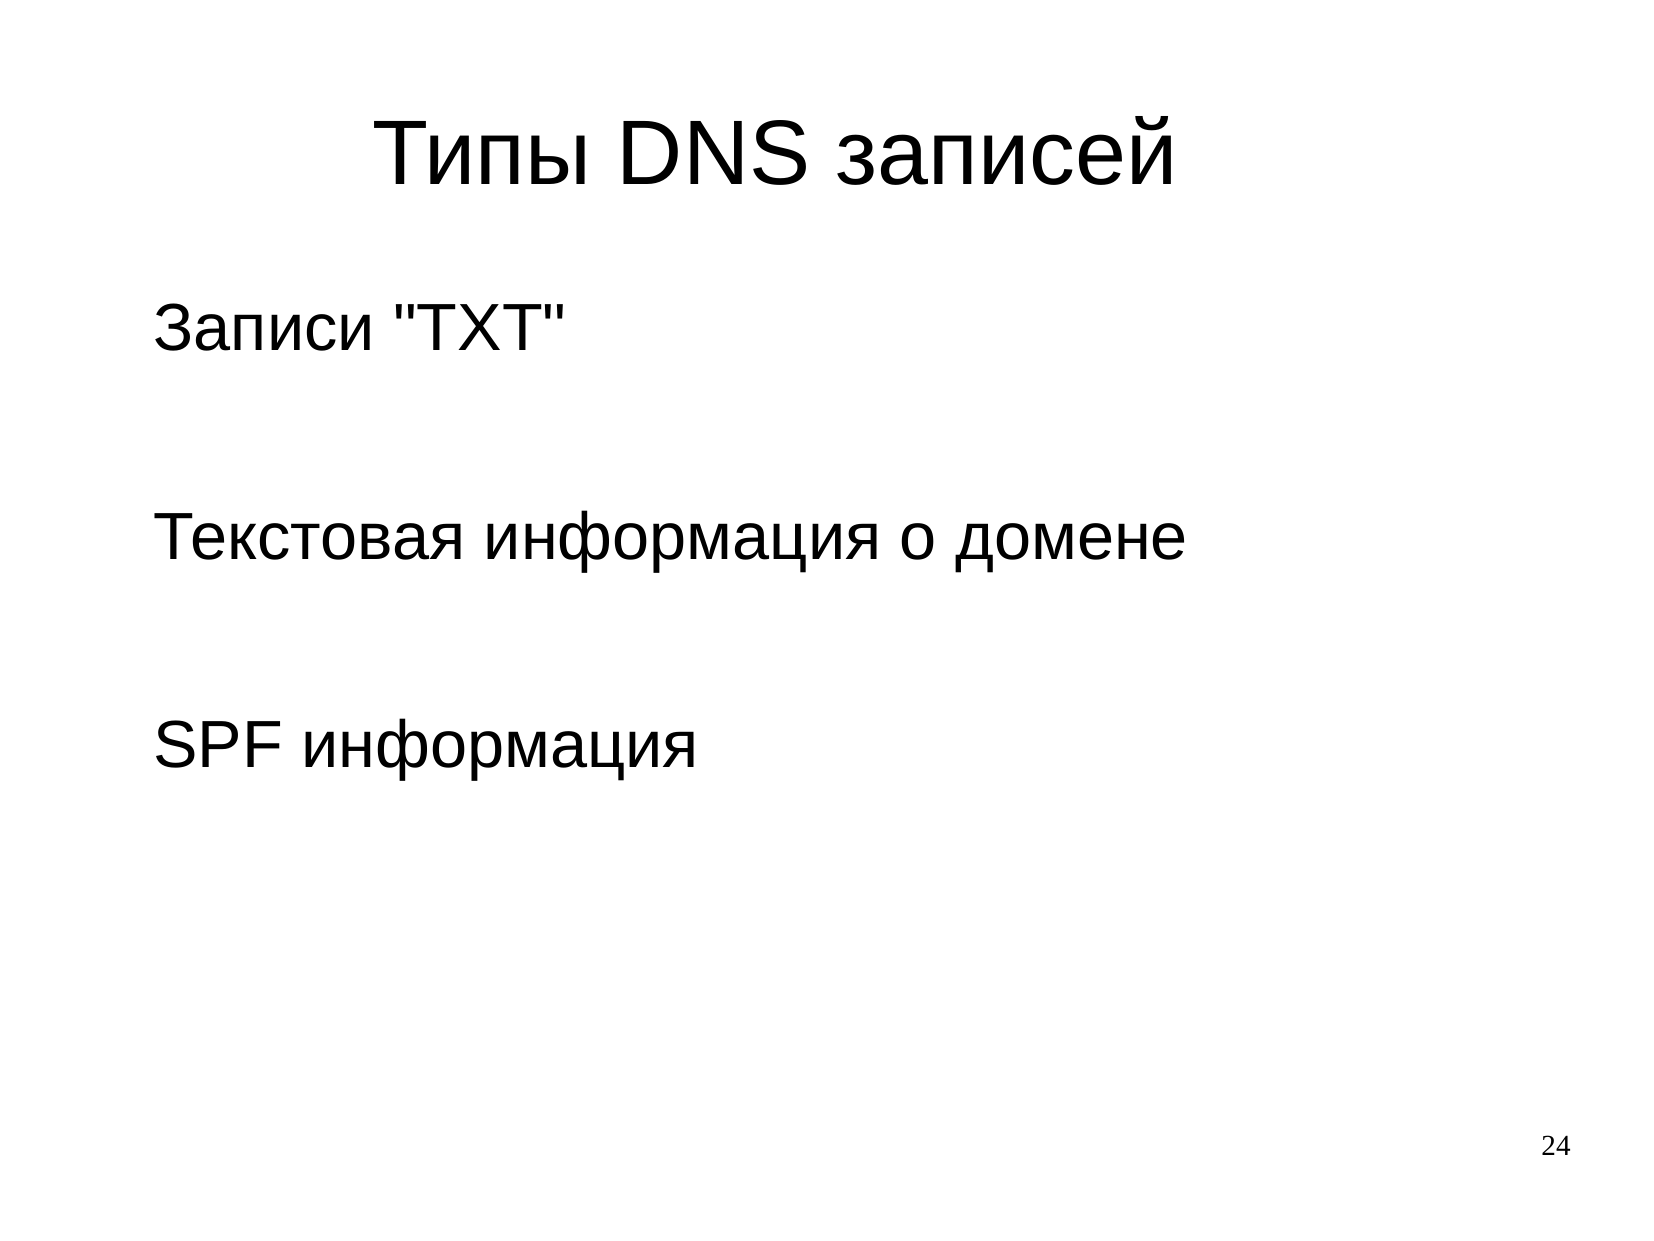

# Типы DNS записей
Записи "TXT"
Текстовая информация о домене
SPF информация
24